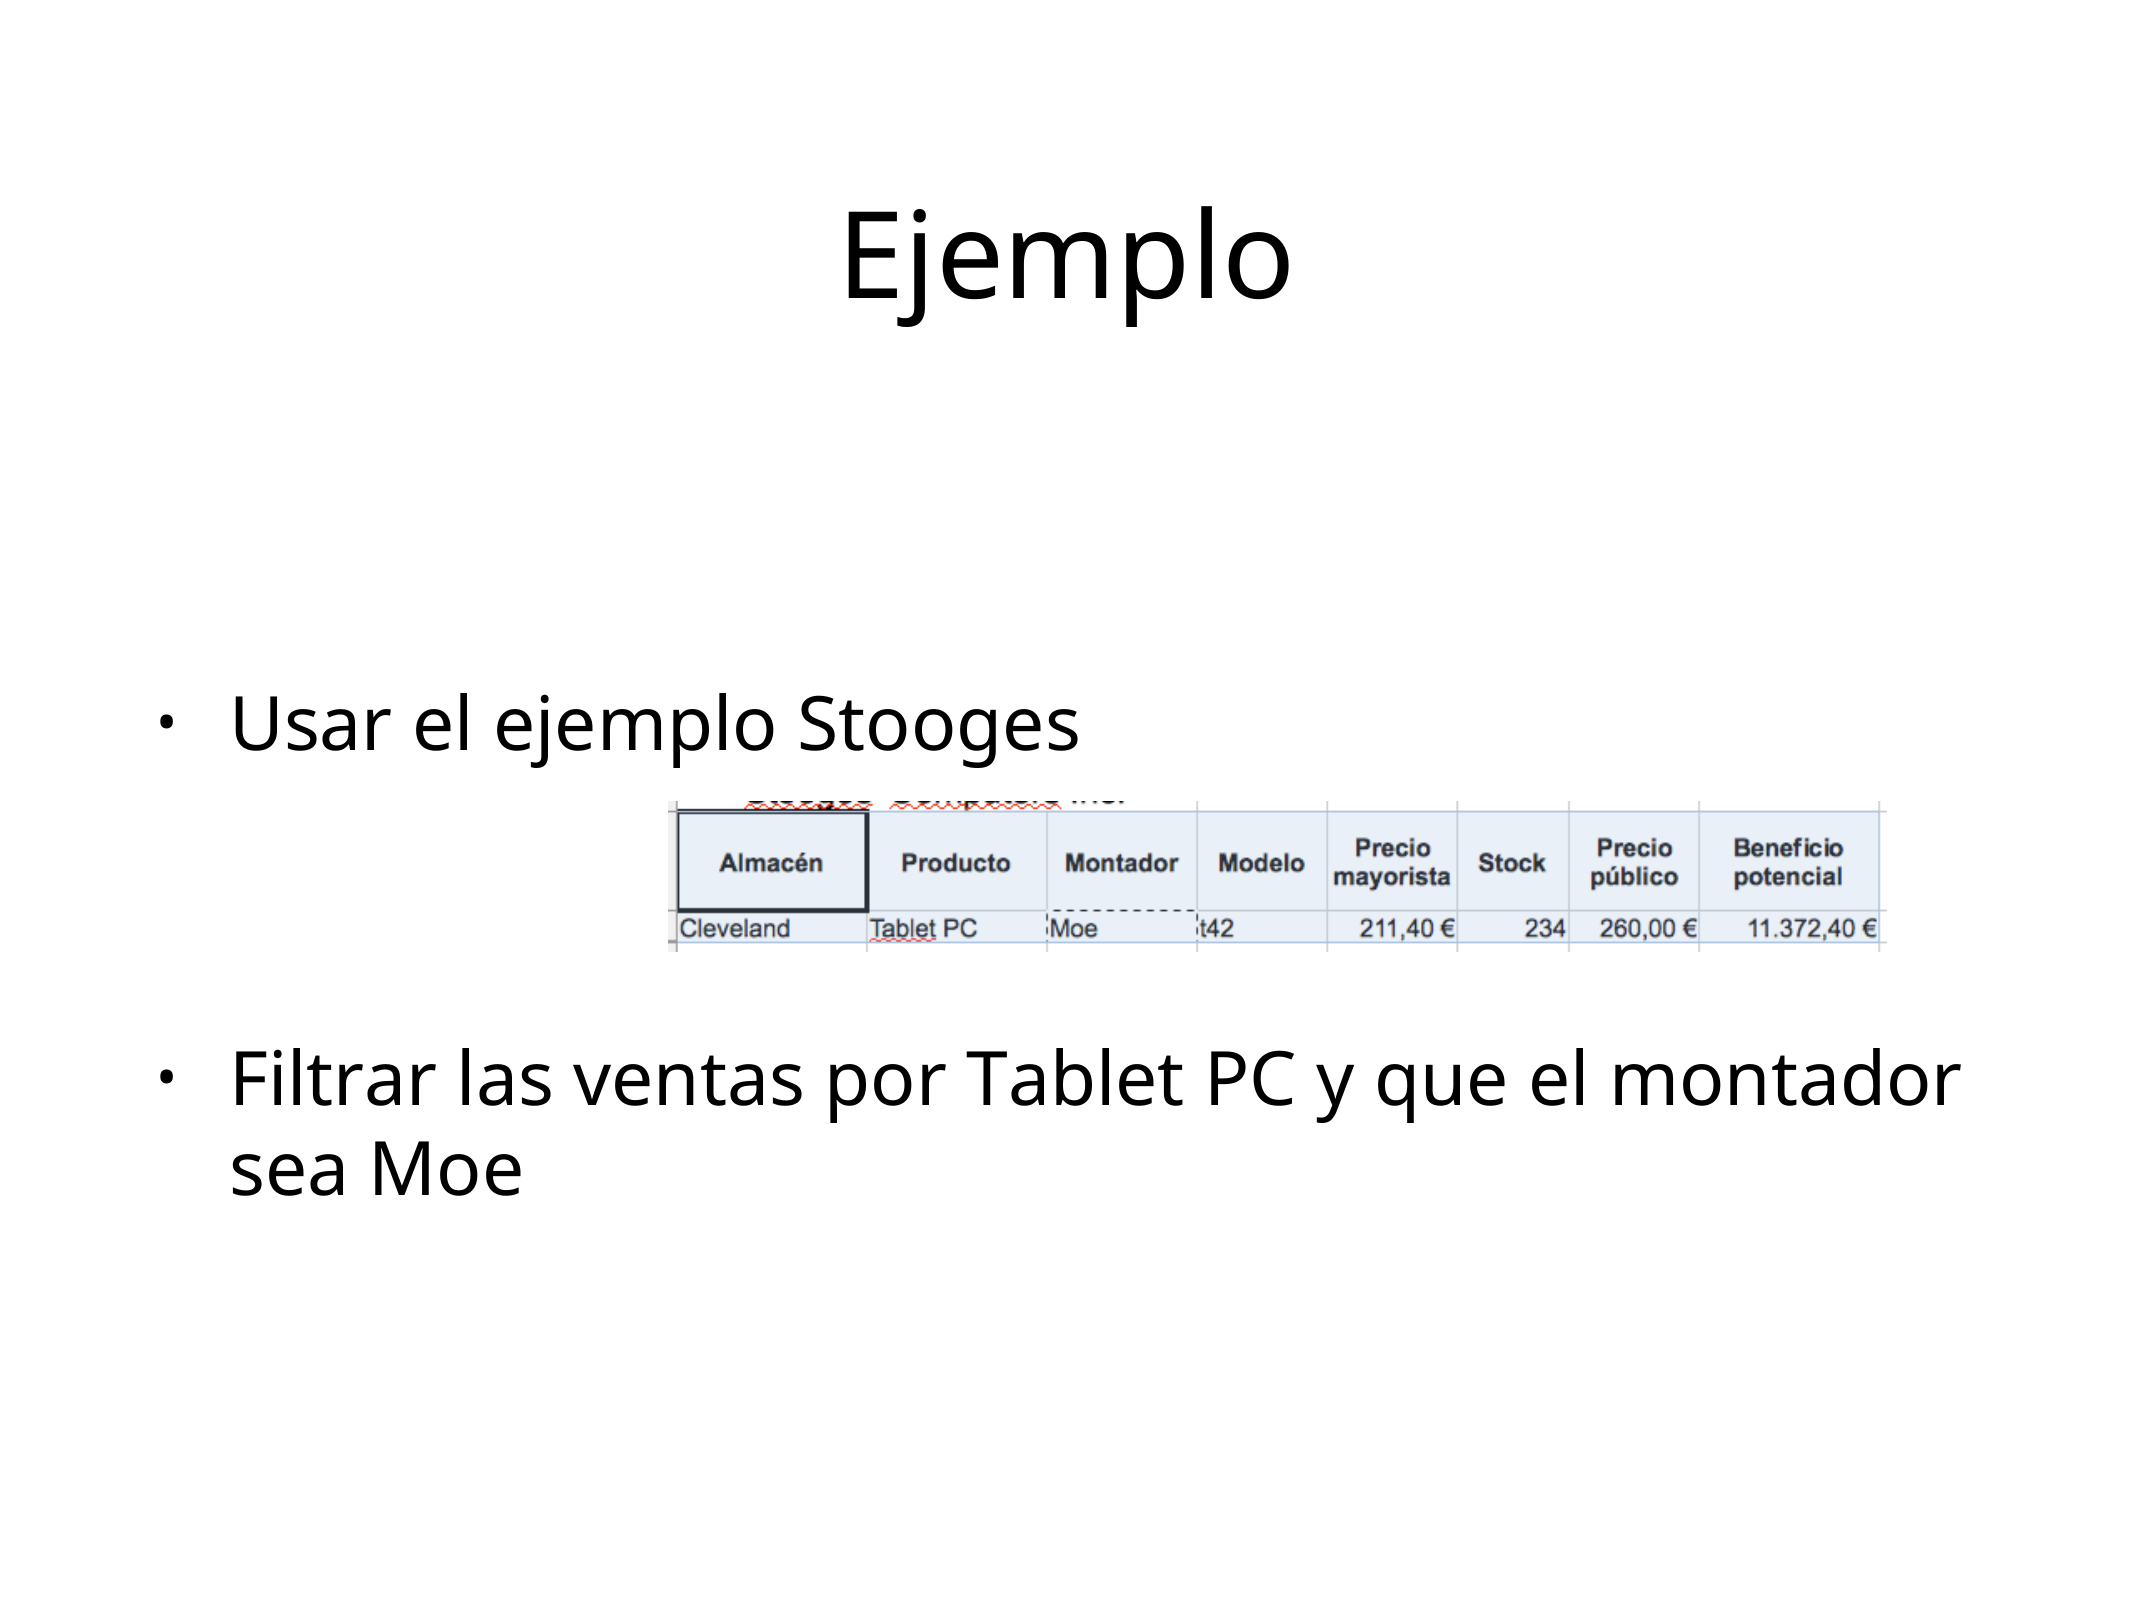

# Ejemplo
Usar el ejemplo Stooges
Filtrar las ventas por Tablet PC y que el montador sea Moe